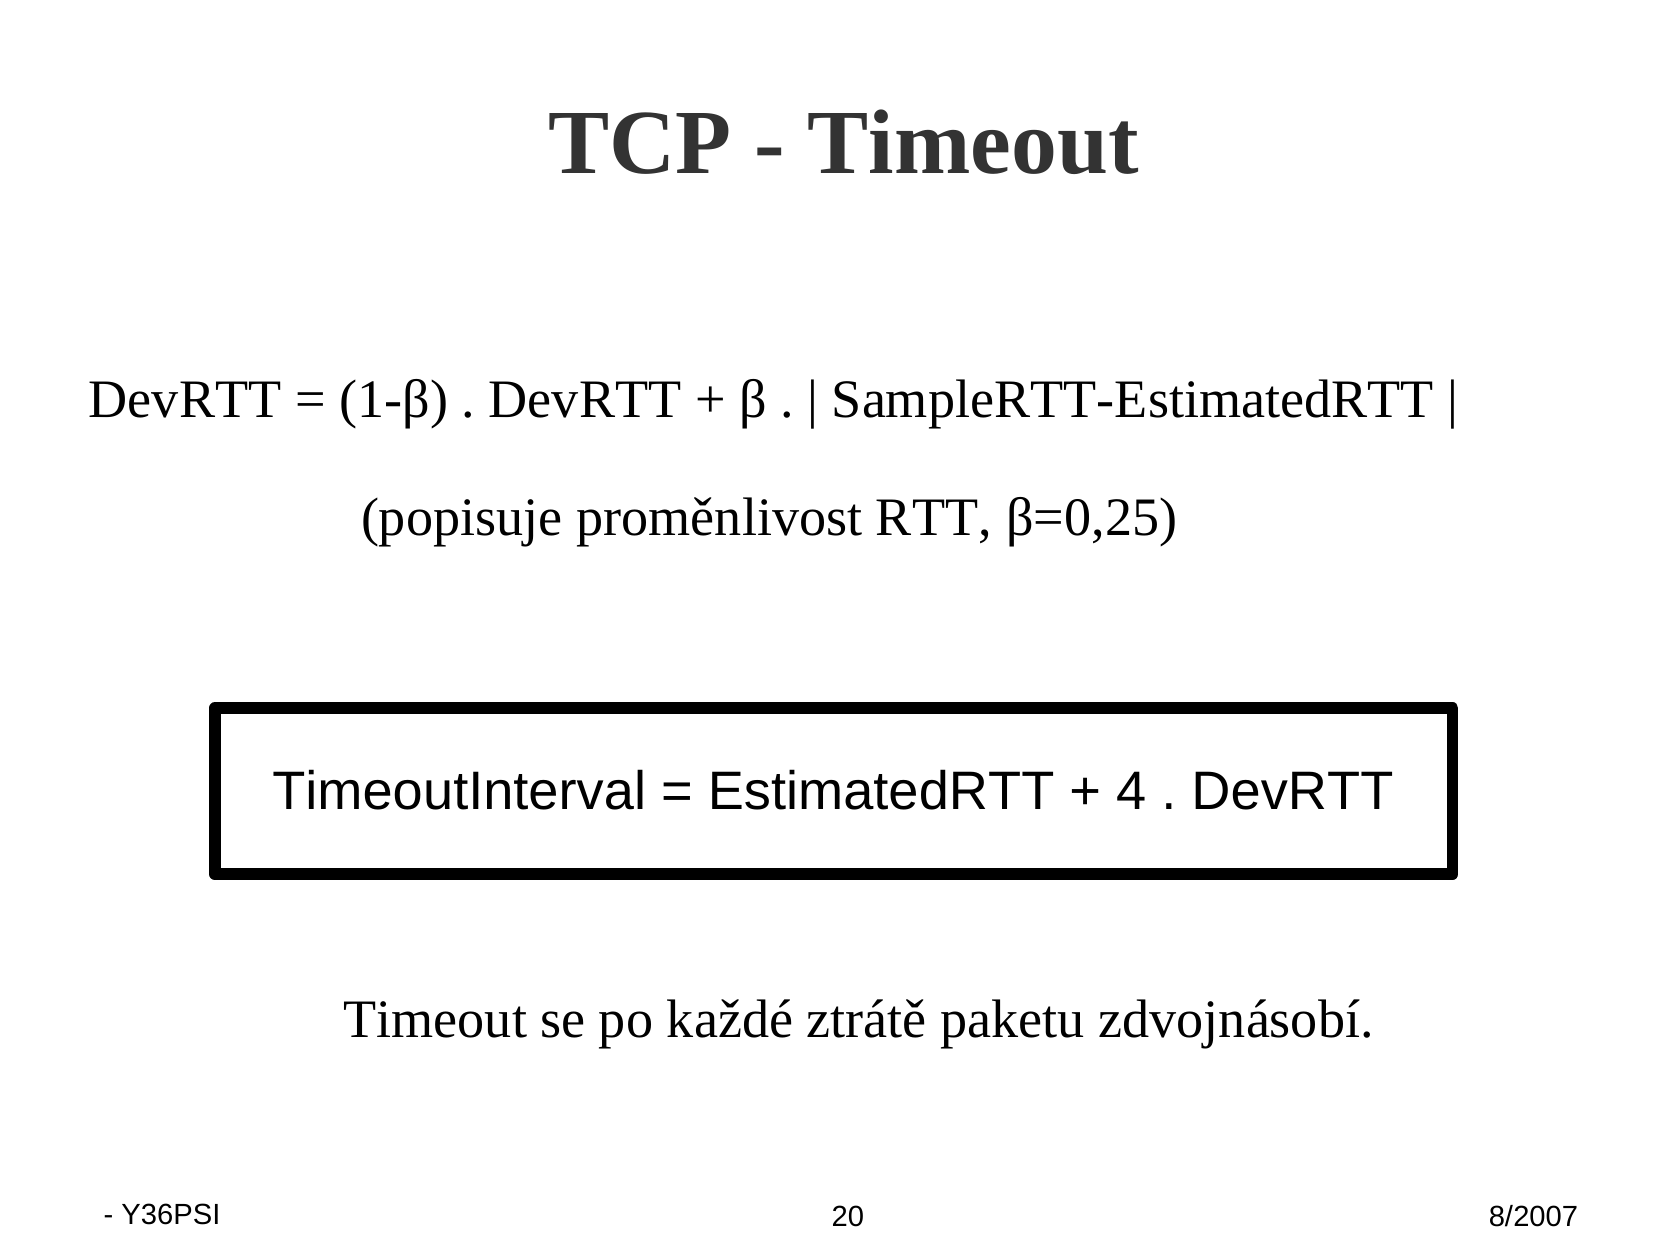

# TCP - Timeout
DevRTT = (1-β) . DevRTT + β . | SampleRTT-EstimatedRTT |
(popisuje proměnlivost RTT, β=0,25)
TimeoutInterval = EstimatedRTT + 4 . DevRTT
Timeout se po každé ztrátě paketu zdvojnásobí.